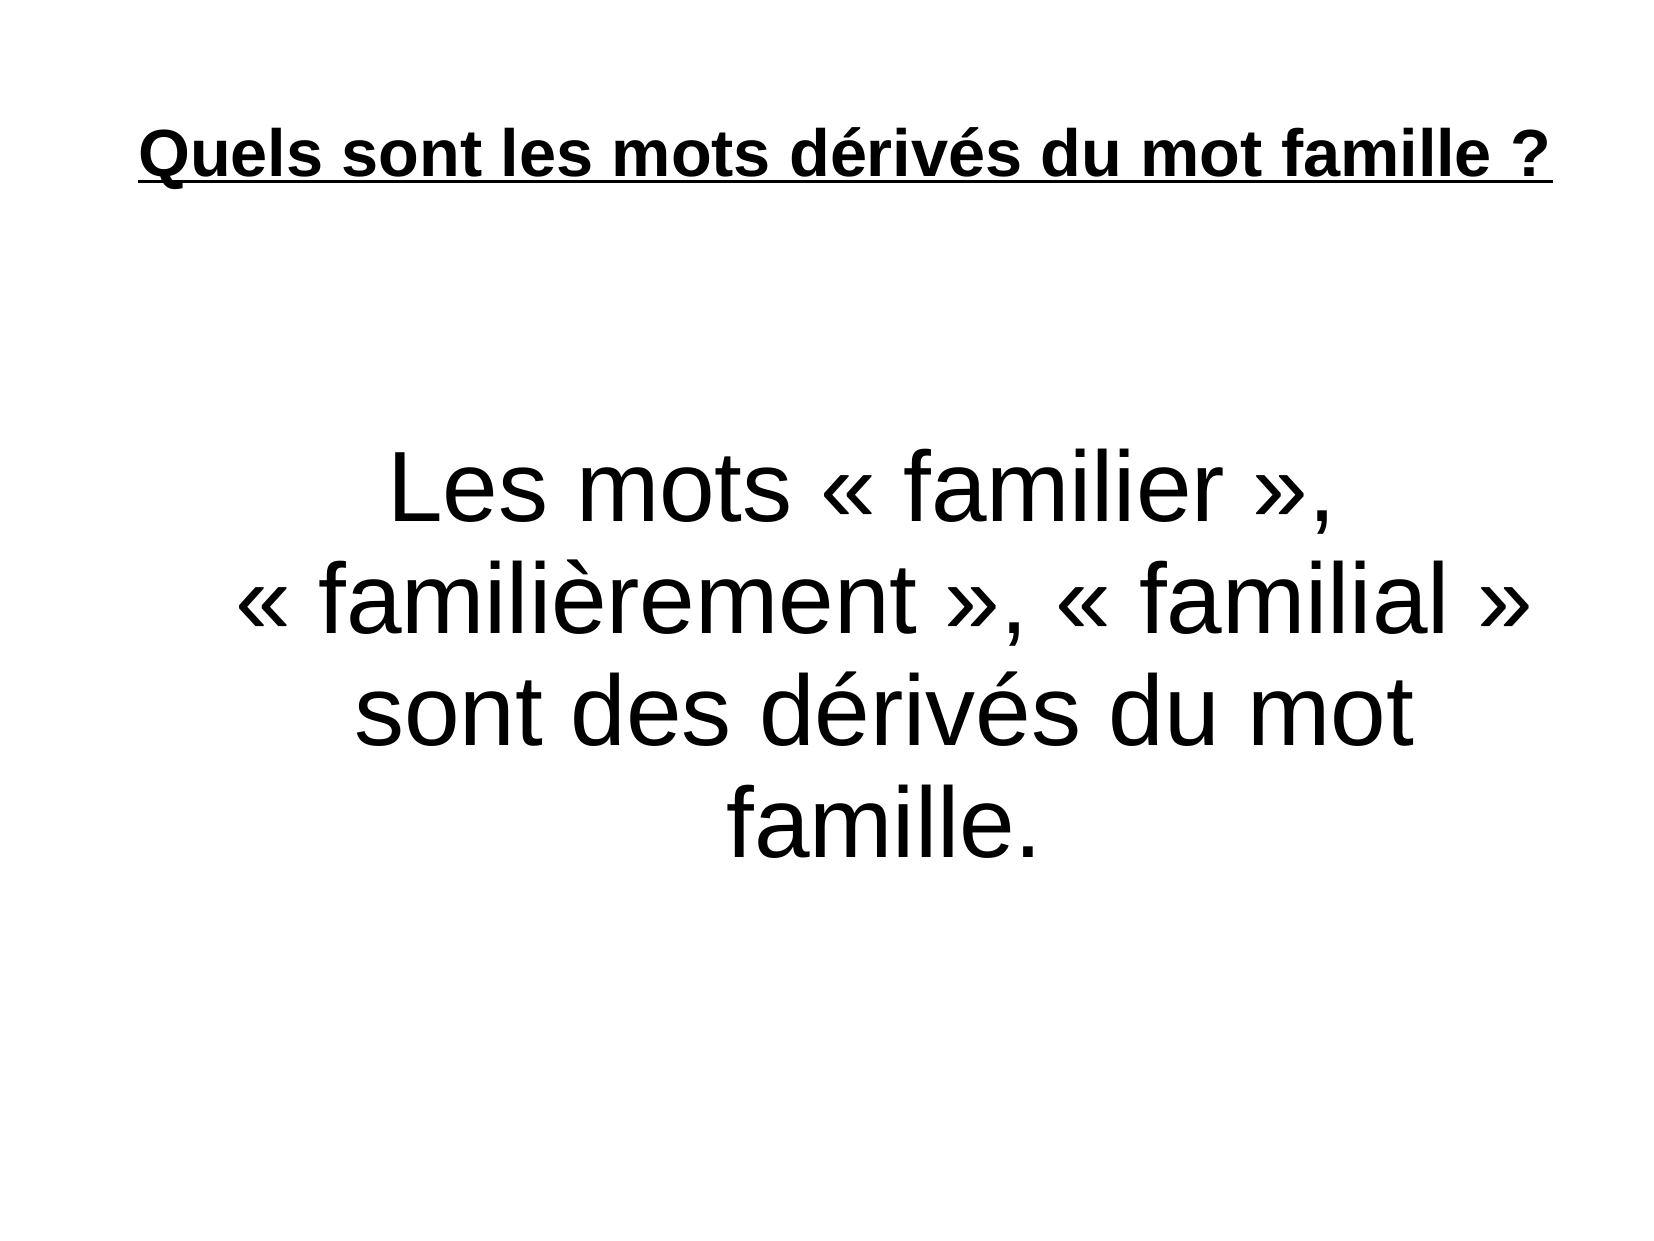

# Quels sont les mots dérivés du mot famille ?
Les mots « familier », « familièrement », « familial » sont des dérivés du mot famille.